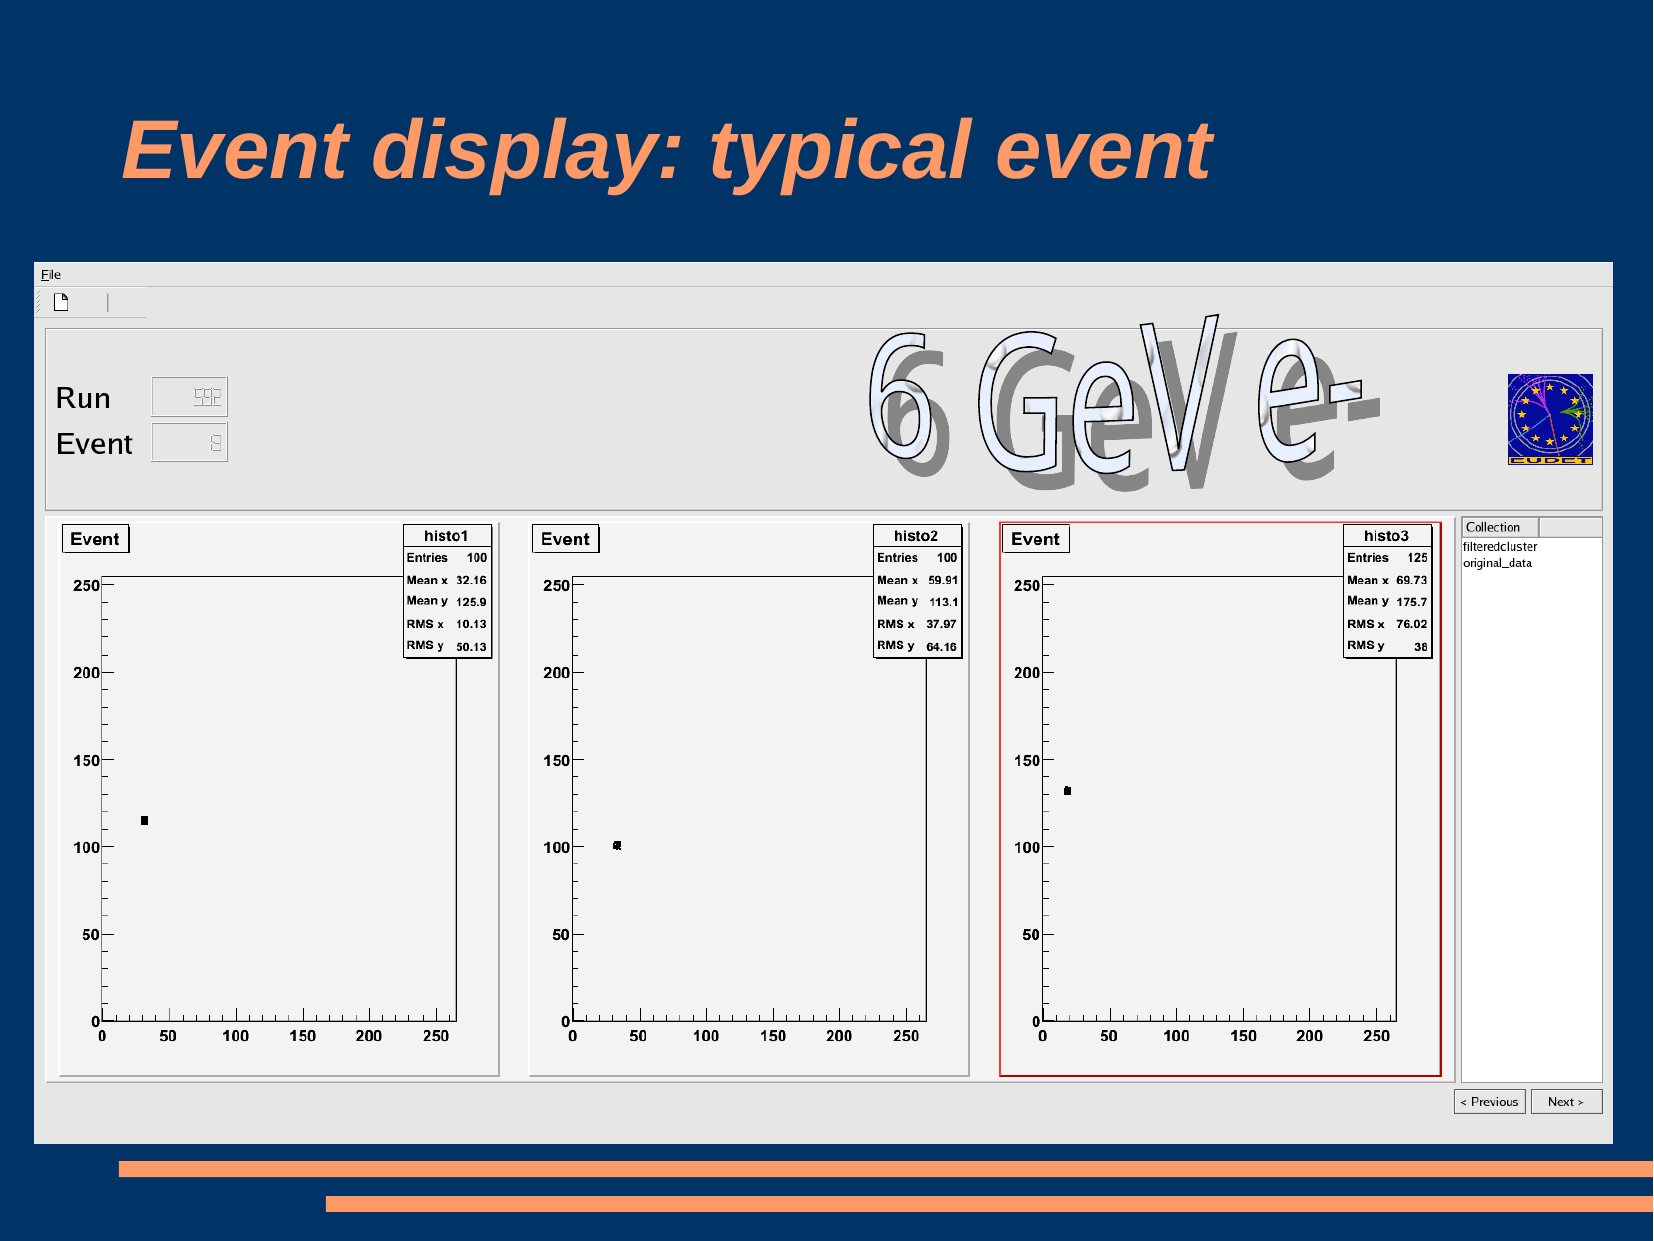

# Event display: typical event
6 GeV e-